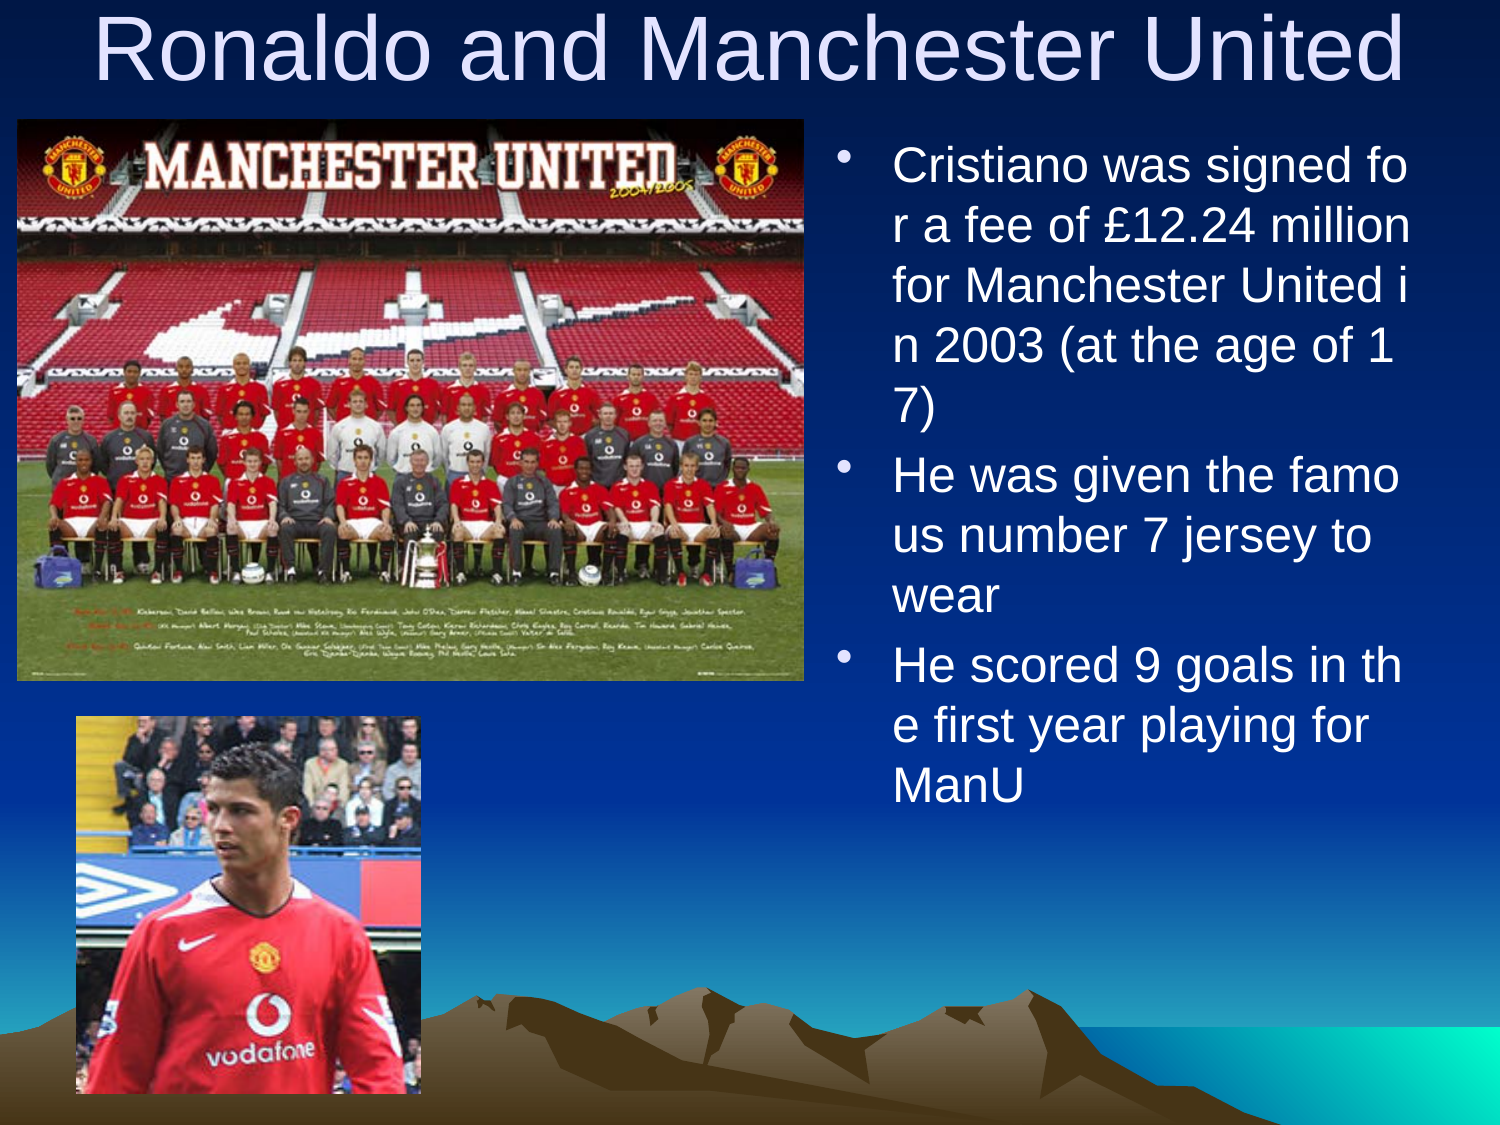

# Ronaldo and Manchester United
Cristiano was signed for a fee of £12.24 million for Manchester United in 2003 (at the age of 17)
He was given the famous number 7 jersey to wear
He scored 9 goals in the first year playing for ManU